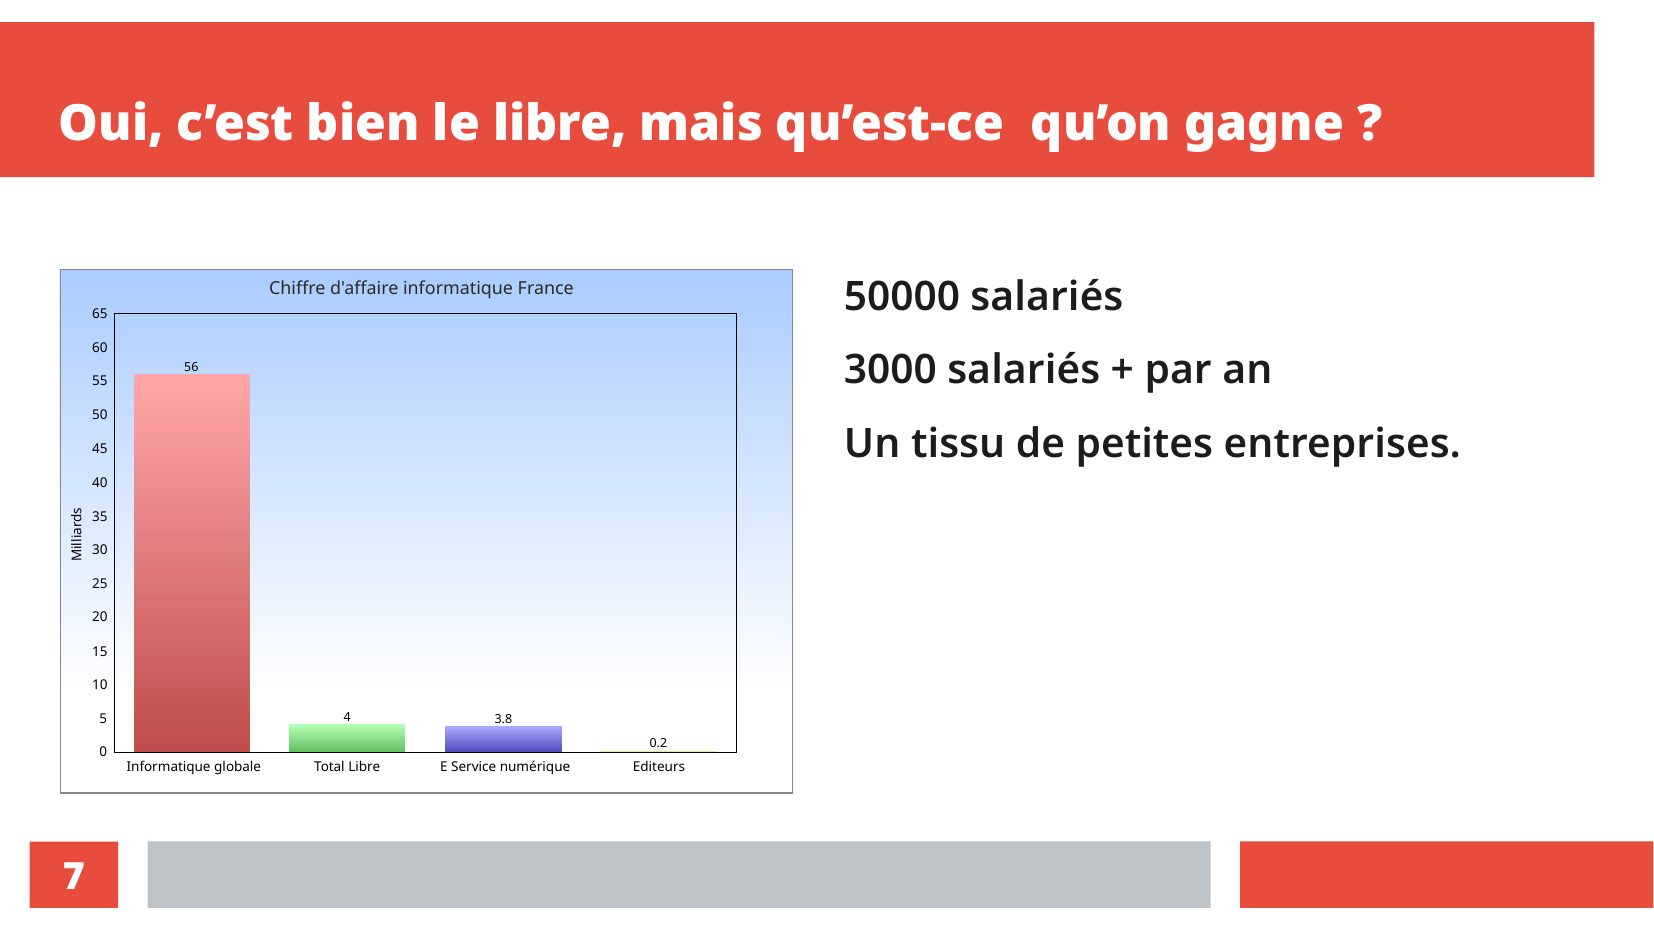

# Oui, c’est bien le libre, mais qu’est-ce qu’on gagne ?
50000 salariés
3000 salariés + par an
Un tissu de petites entreprises.
7